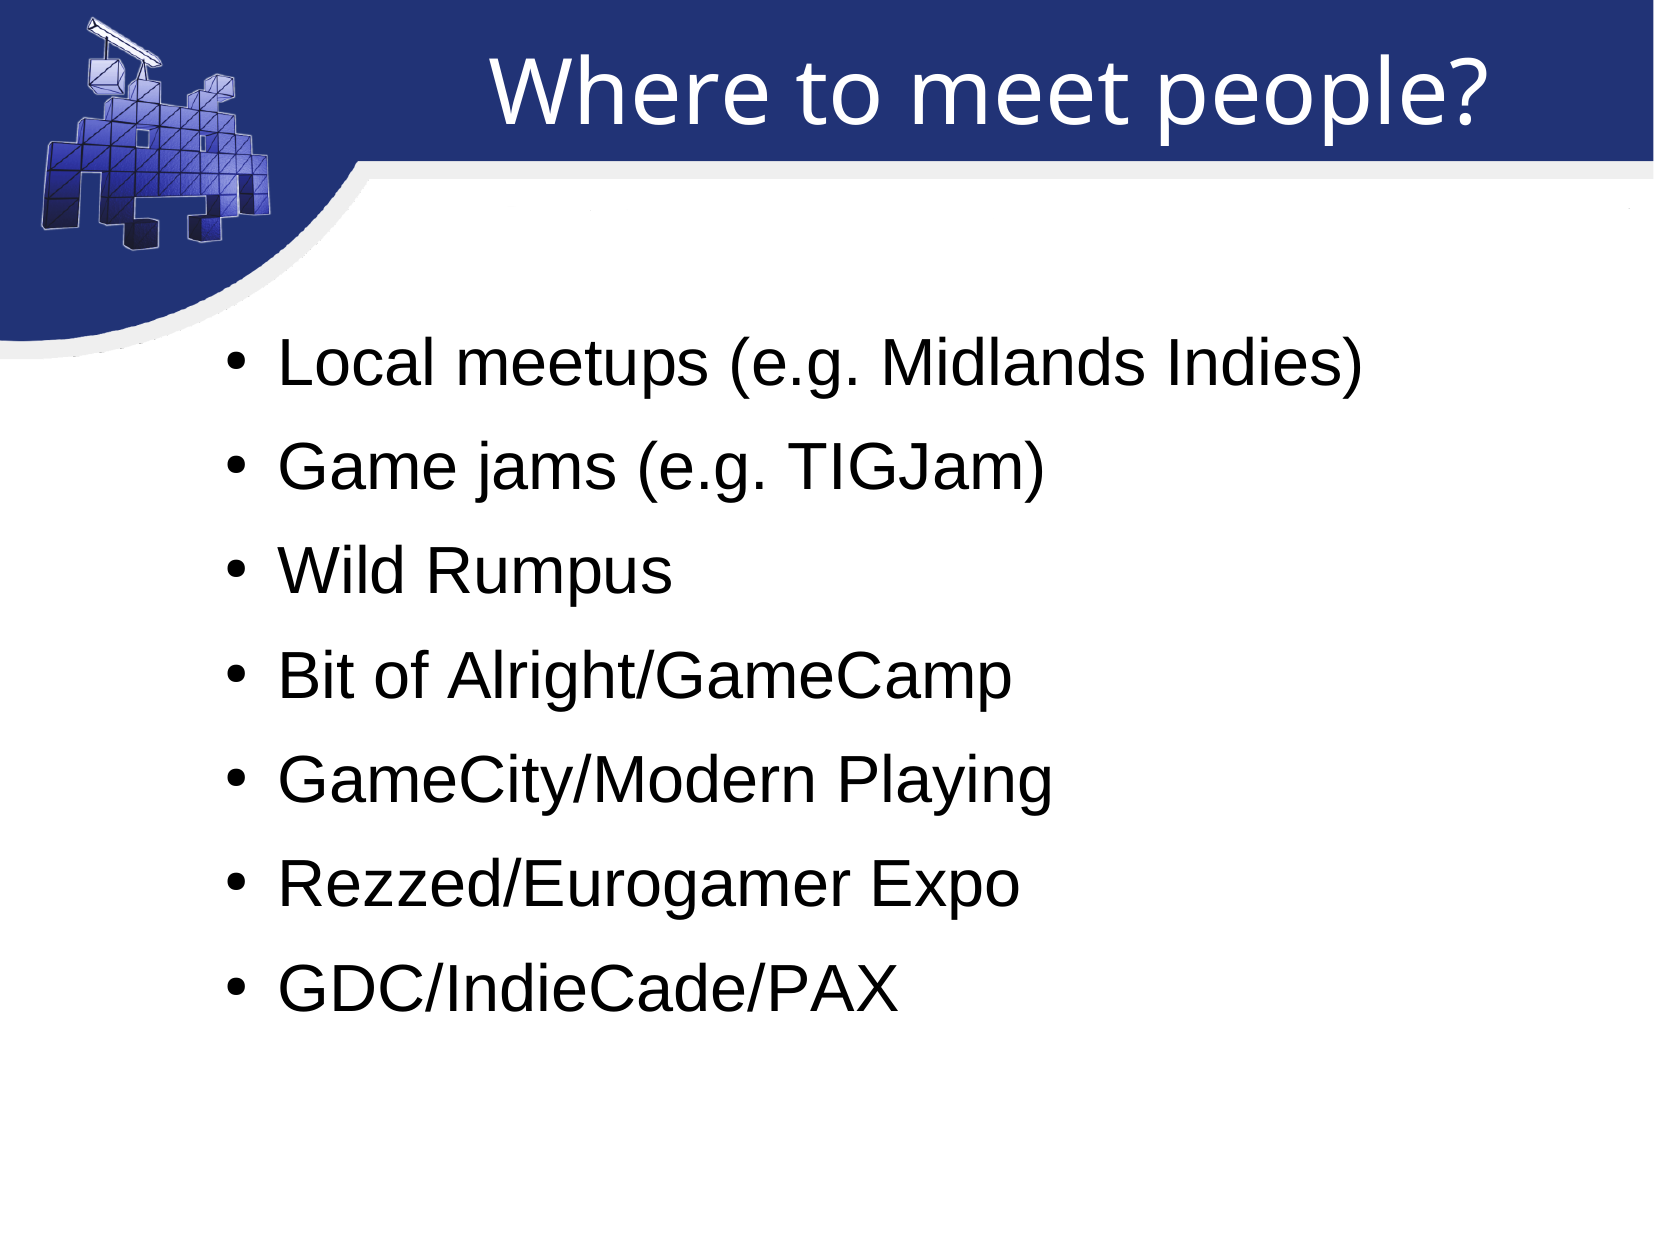

# Where to meet people?
Local meetups (e.g. Midlands Indies)
Game jams (e.g. TIGJam)
Wild Rumpus
Bit of Alright/GameCamp
GameCity/Modern Playing
Rezzed/Eurogamer Expo
GDC/IndieCade/PAX